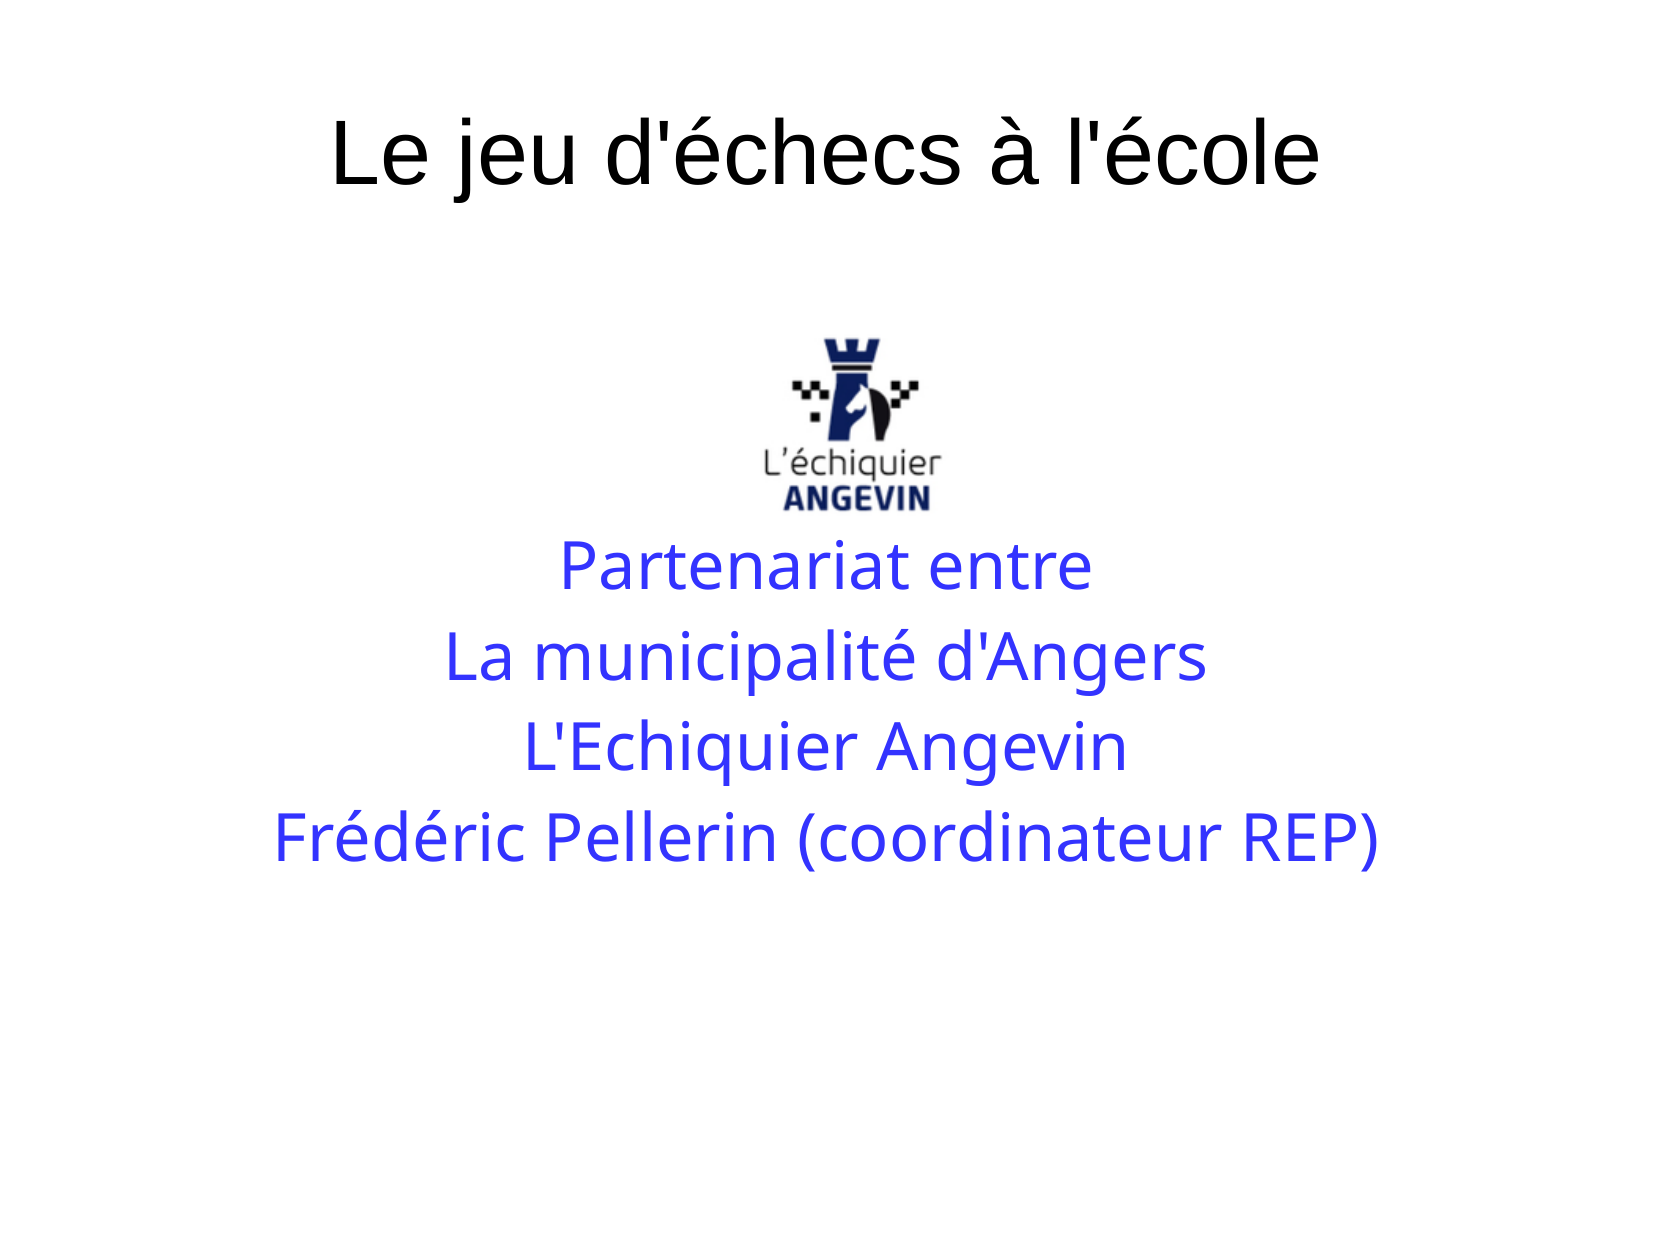

# Le jeu d'échecs à l'école
Partenariat entre
La municipalité d'Angers
L'Echiquier Angevin
Frédéric Pellerin (coordinateur REP)